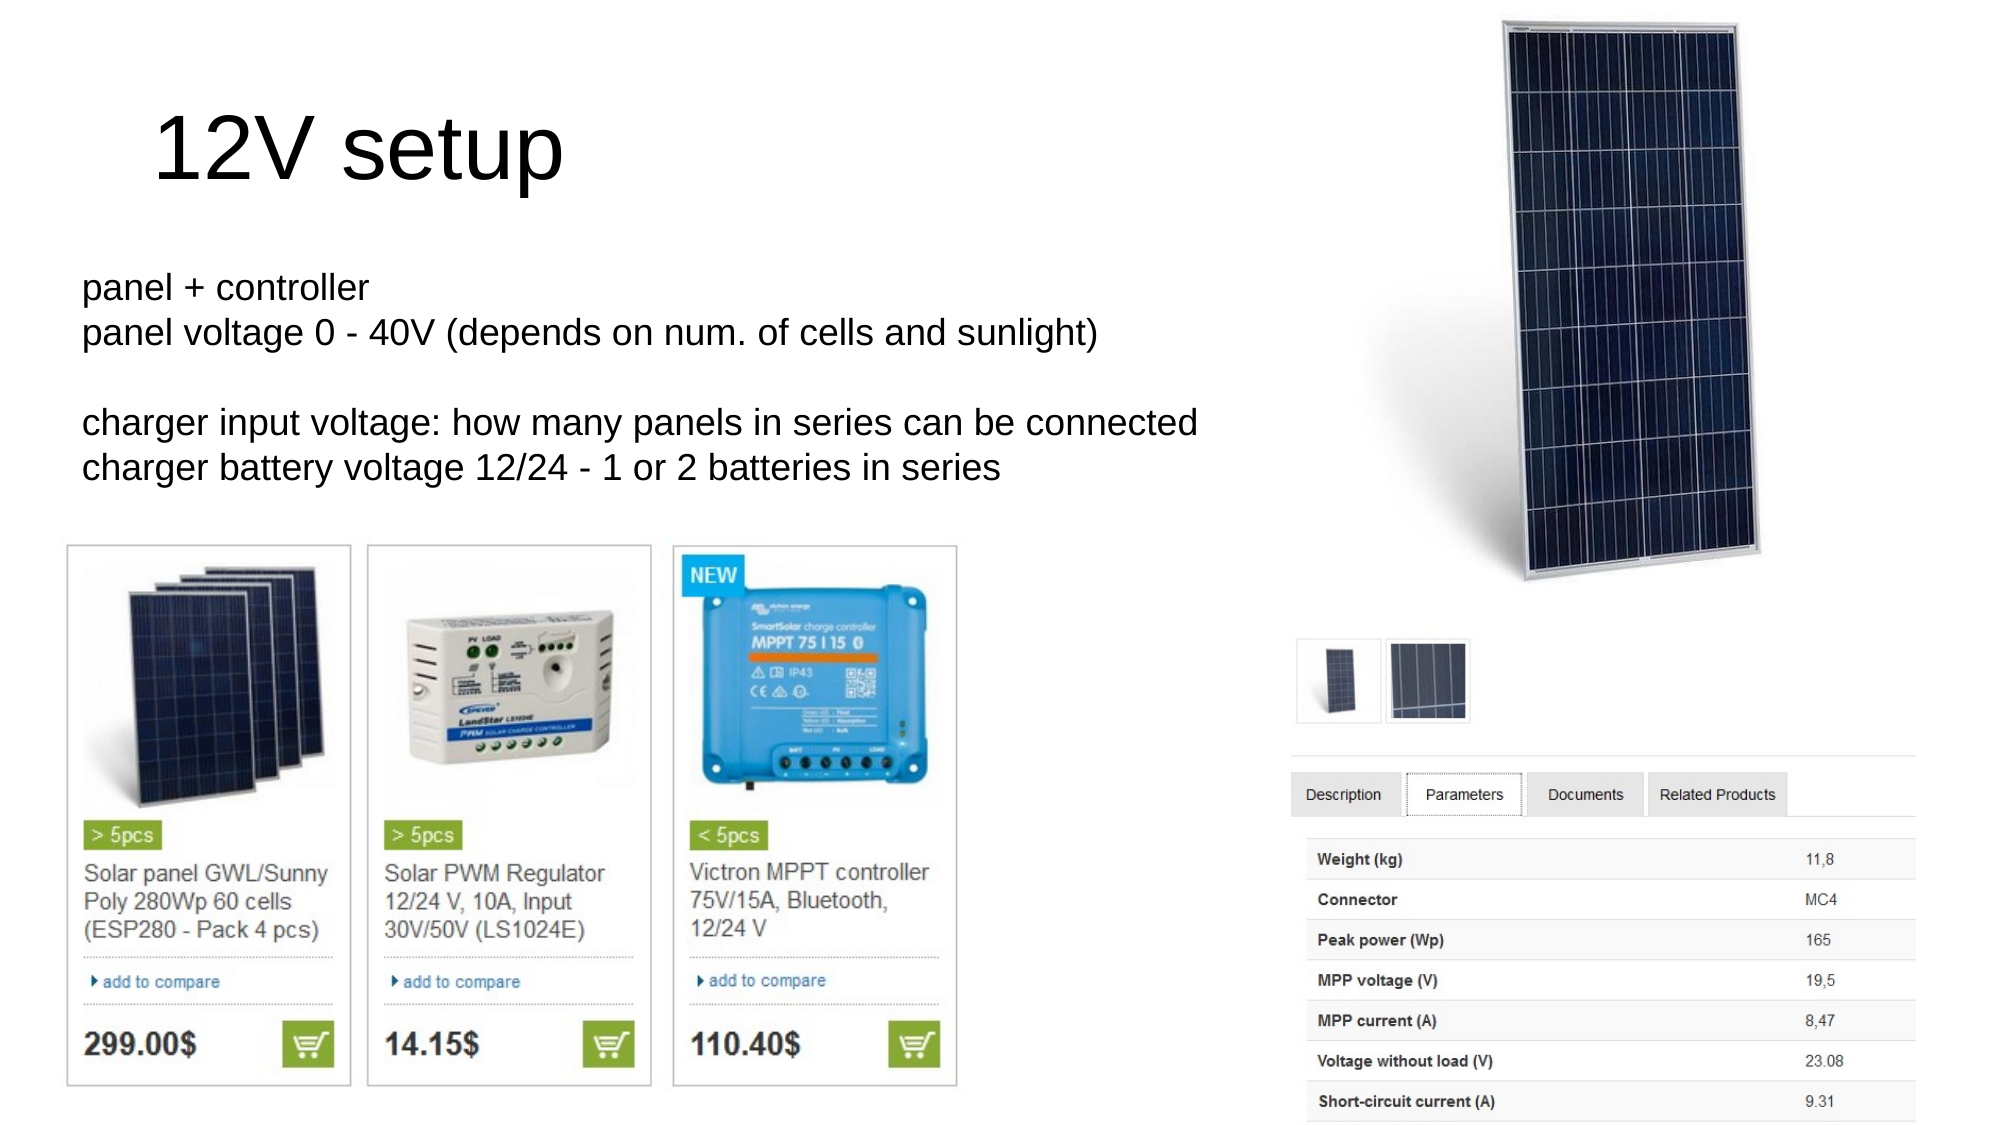

# 12V setup
panel + controller
panel voltage 0 - 40V (depends on num. of cells and sunlight)
charger input voltage: how many panels in series can be connected
charger battery voltage 12/24 - 1 or 2 batteries in series